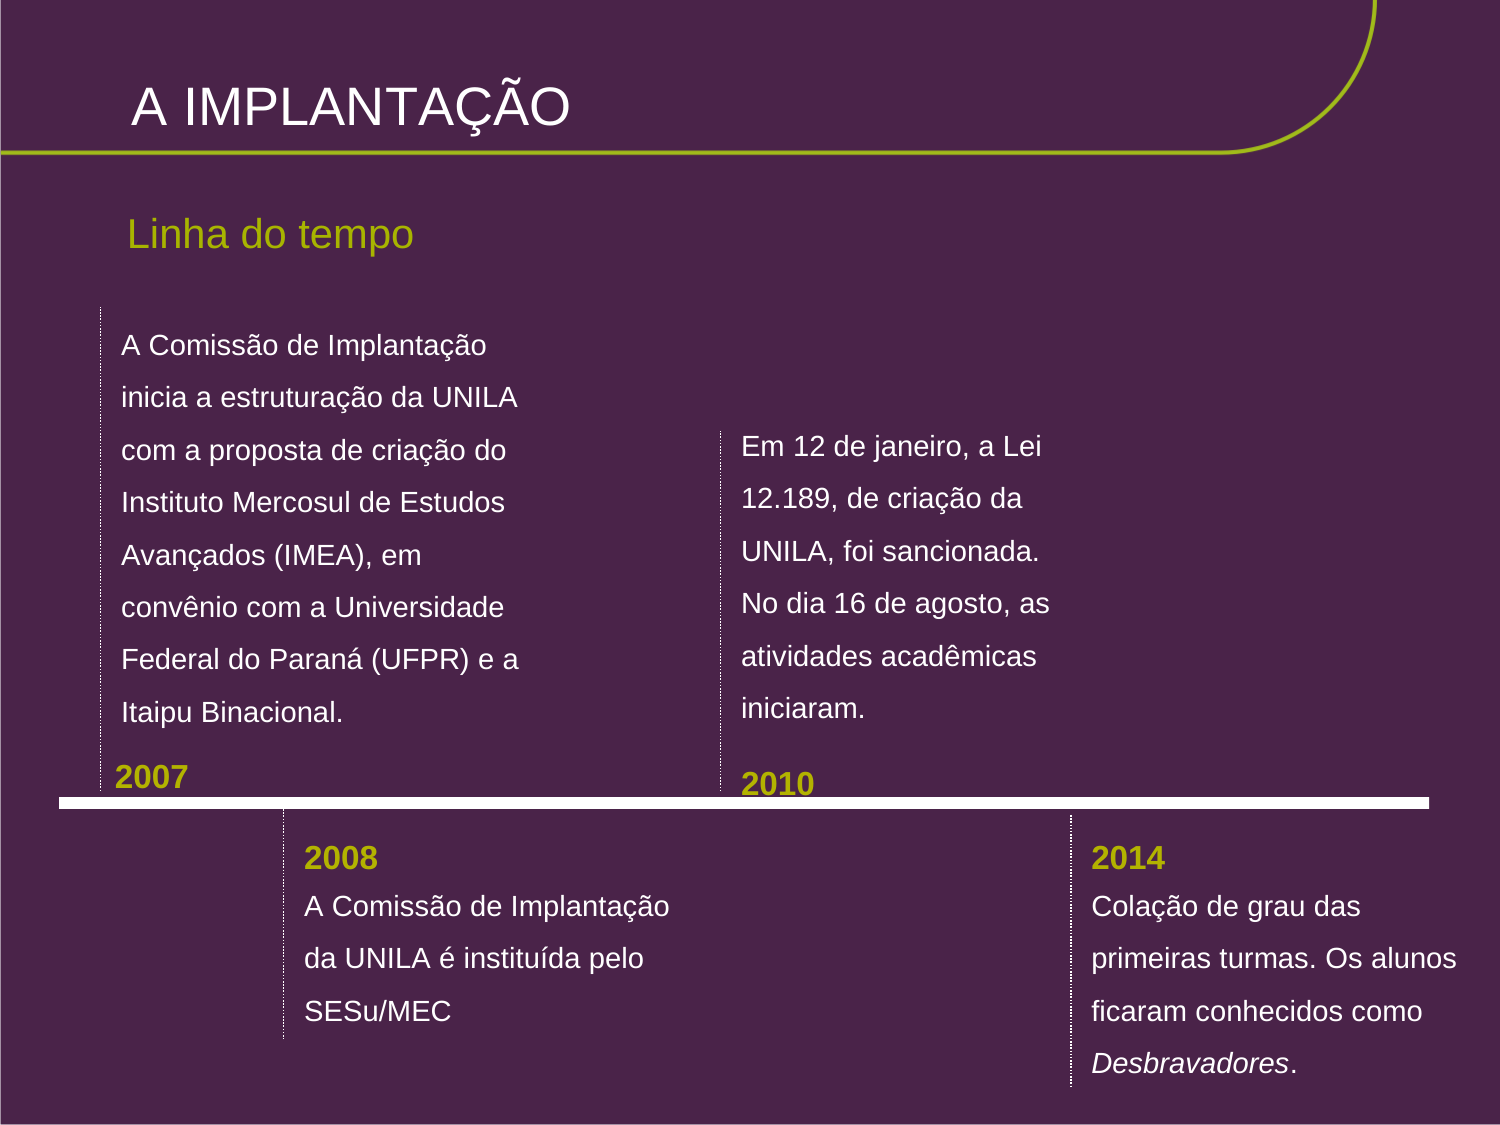

A IMPLANTAÇÃO
Linha do tempo
A Comissão de Implantação inicia a estruturação da UNILA com a proposta de criação do Instituto Mercosul de Estudos Avançados (IMEA), em convênio com a Universidade Federal do Paraná (UFPR) e a Itaipu Binacional.
Em 12 de janeiro, a Lei 12.189, de criação da UNILA, foi sancionada.
No dia 16 de agosto, as atividades acadêmicas iniciaram.
2007
2010
2008
2014
A Comissão de Implantação da UNILA é instituída pelo SESu/MEC
Colação de grau das
primeiras turmas. Os alunos ficaram conhecidos como Desbravadores.